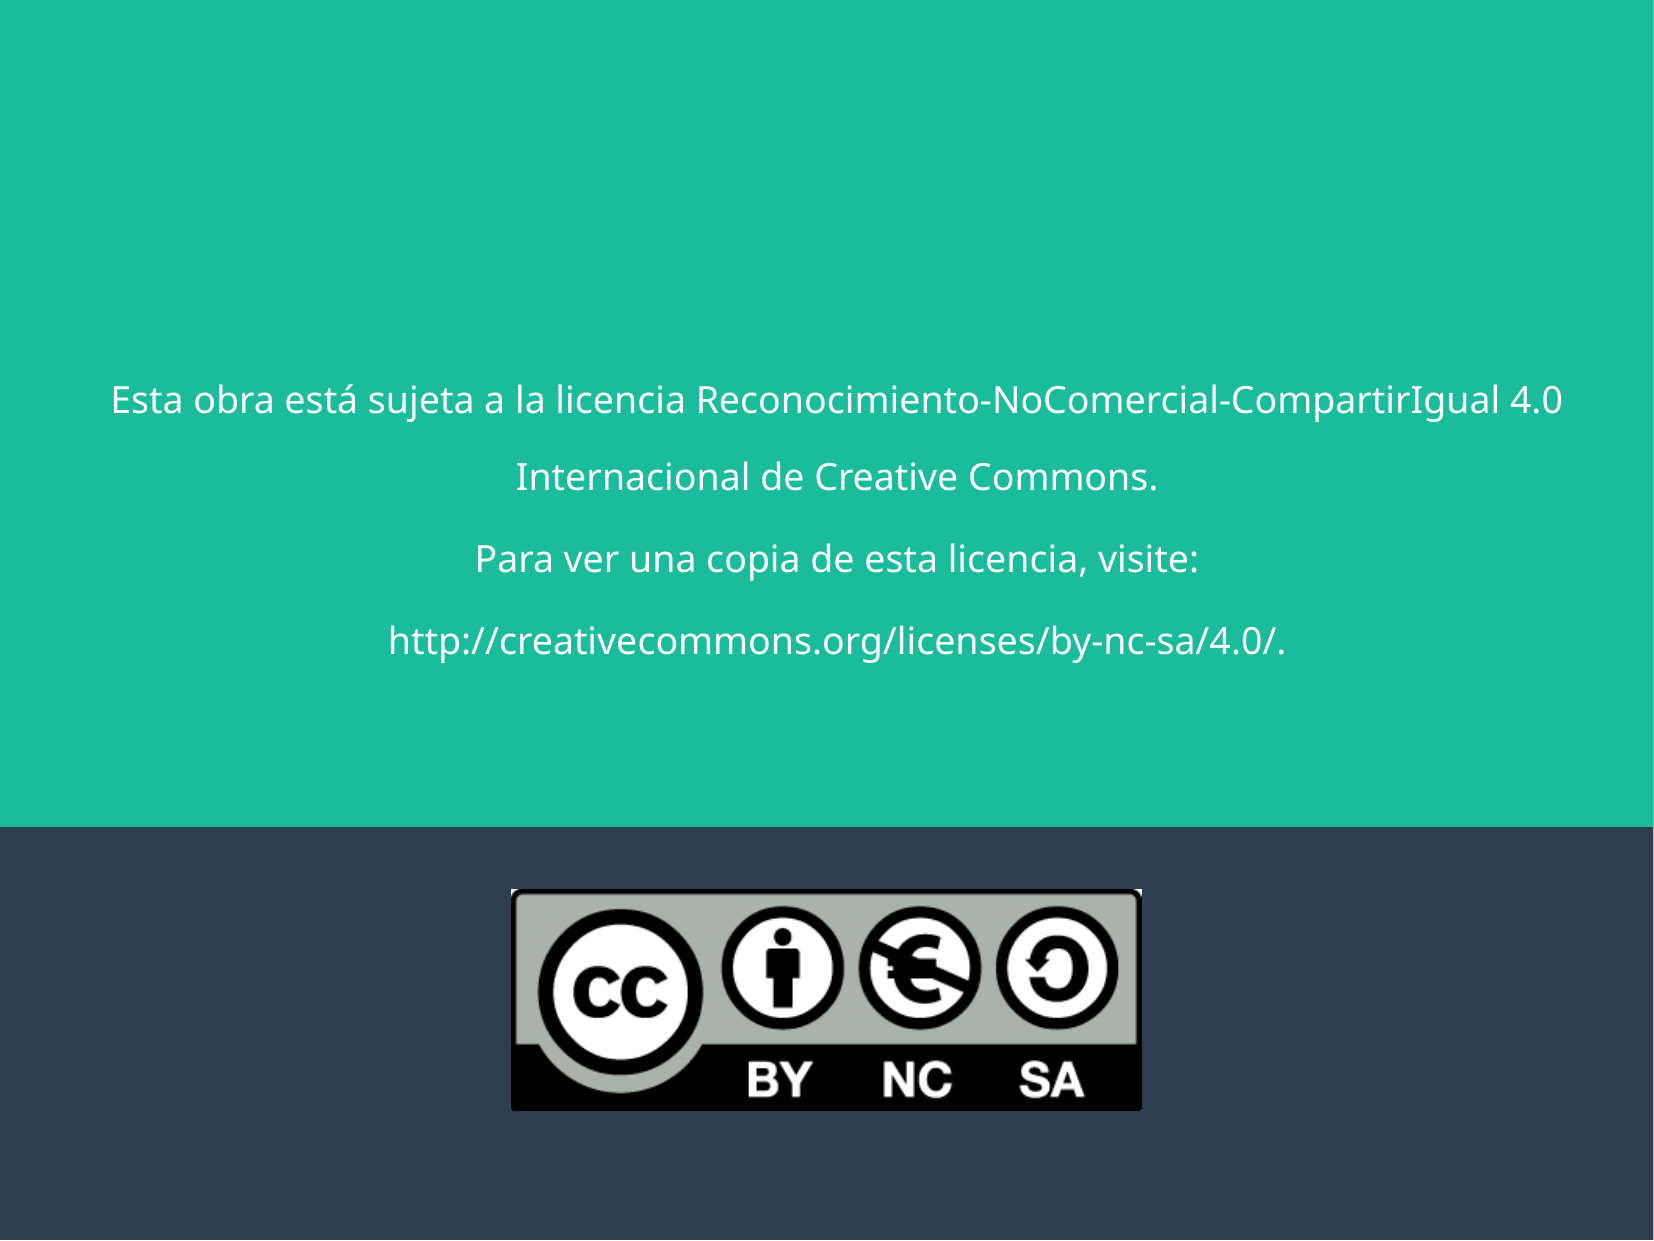

# Esta obra está sujeta a la licencia Reconocimiento-NoComercial-CompartirIgual 4.0 Internacional de Creative Commons.
Para ver una copia de esta licencia, visite:
http://creativecommons.org/licenses/by-nc-sa/4.0/.